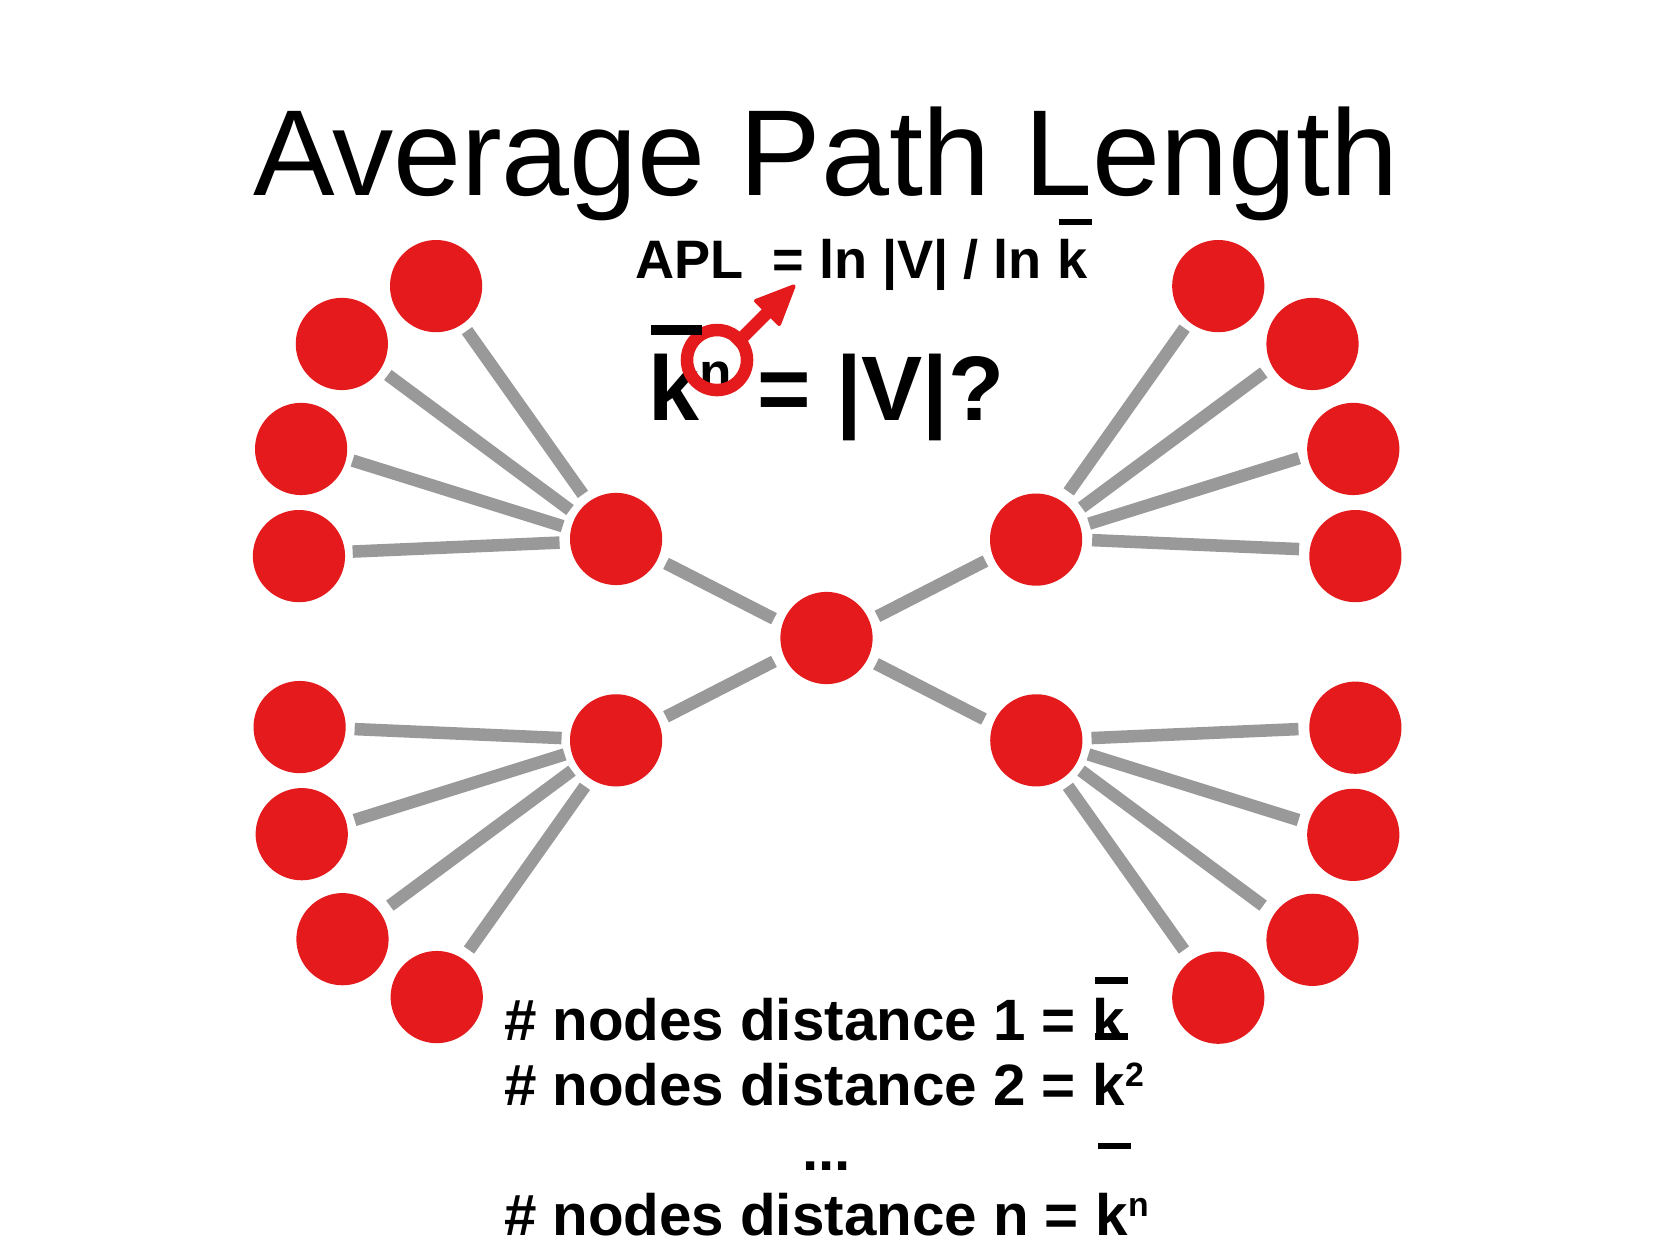

# Average Path Length
APL = ln |V| / ln k
kn = |V|?
# nodes distance 1 = k
# nodes distance 2 = k2
...
# nodes distance n = kn